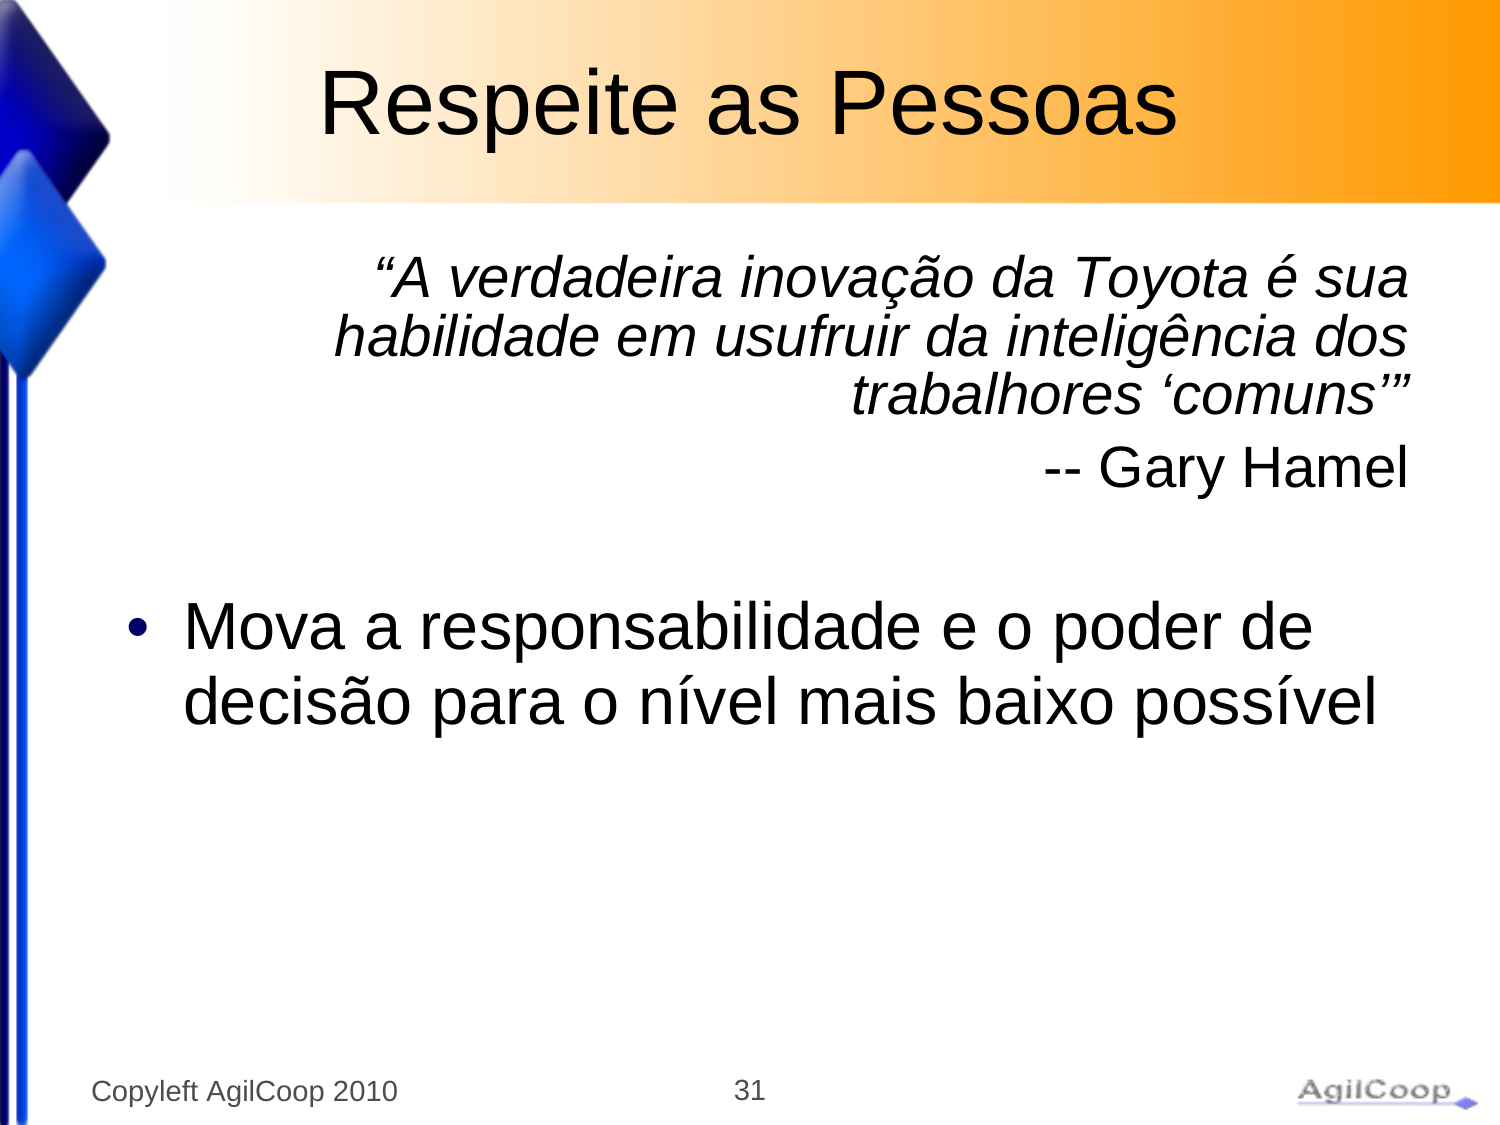

# Respeite as Pessoas
“A verdadeira inovação da Toyota é sua habilidade em usufruir da inteligência dos trabalhores ‘comuns’”
-- Gary Hamel
Mova a responsabilidade e o poder de decisão para o nível mais baixo possível
Copyleft AgilCoop 2010
31